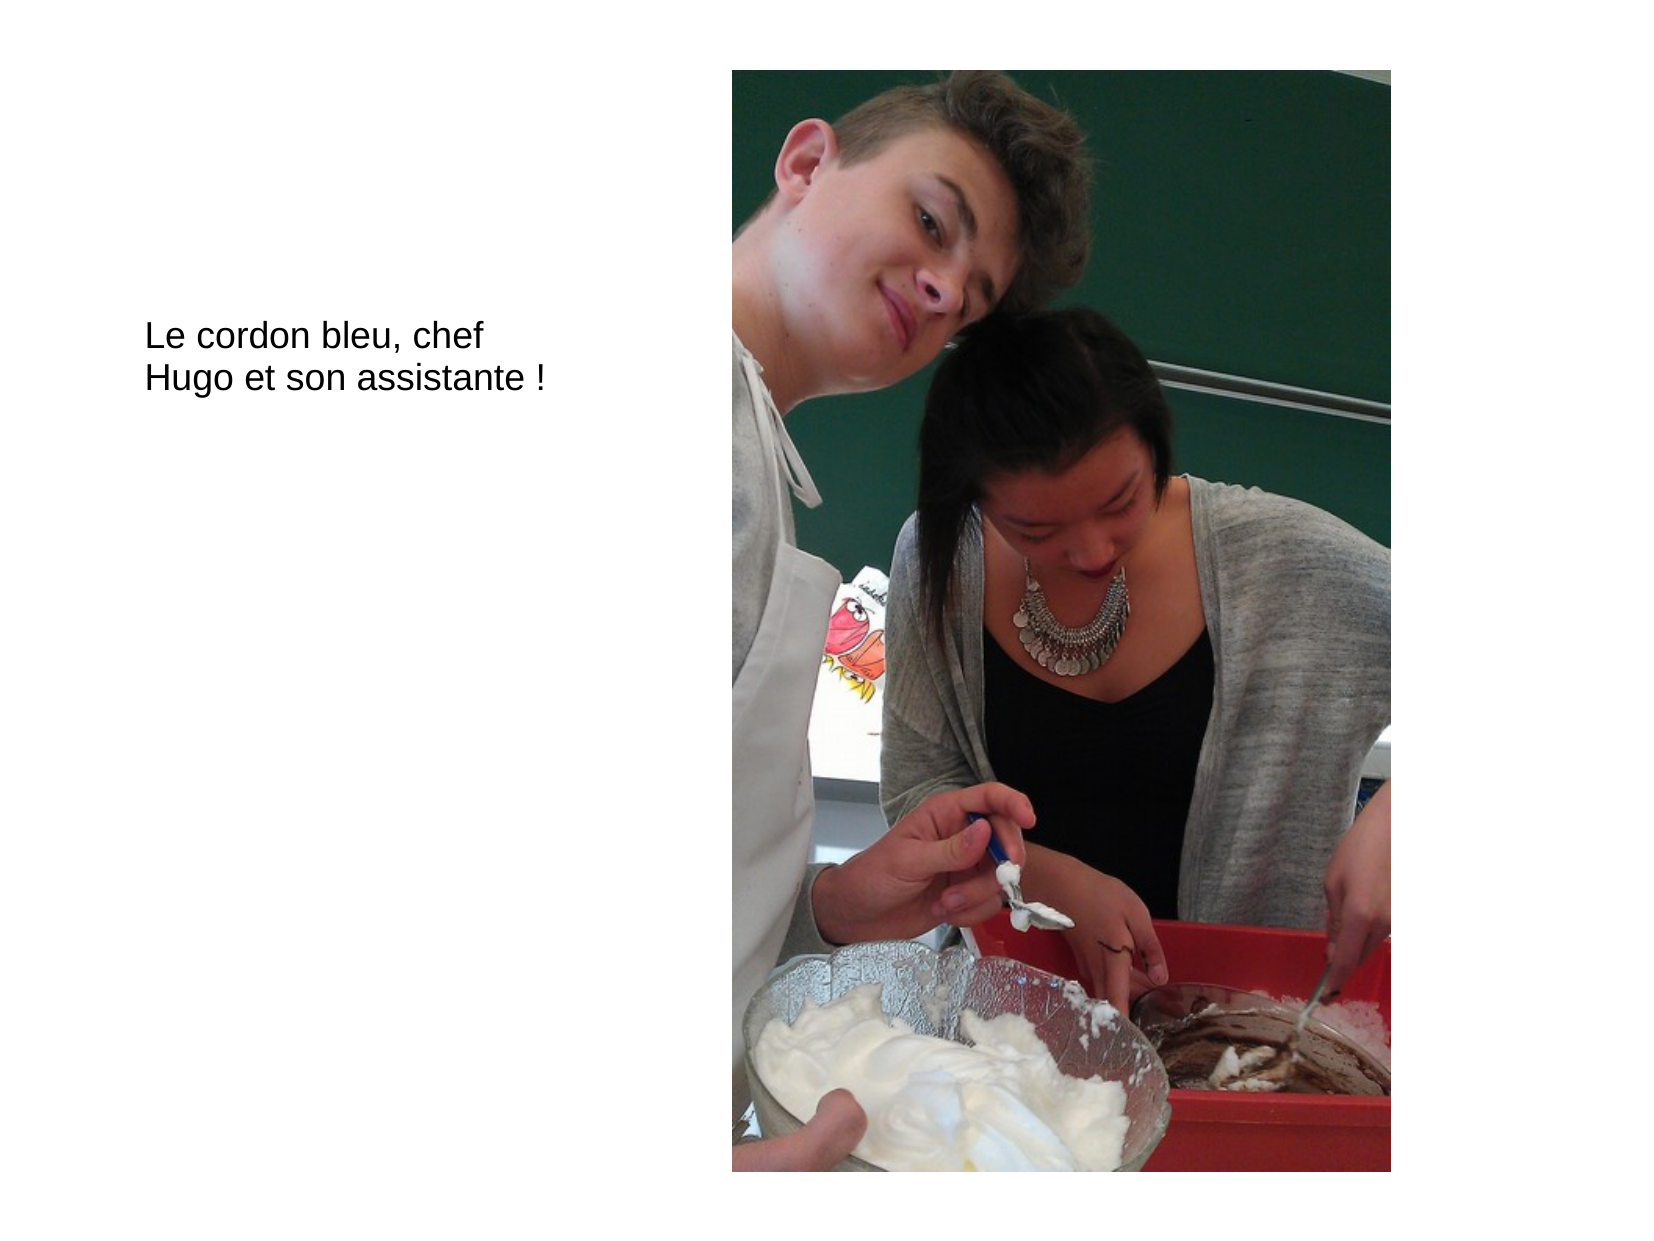

Le cordon bleu, chef Hugo et son assistante !